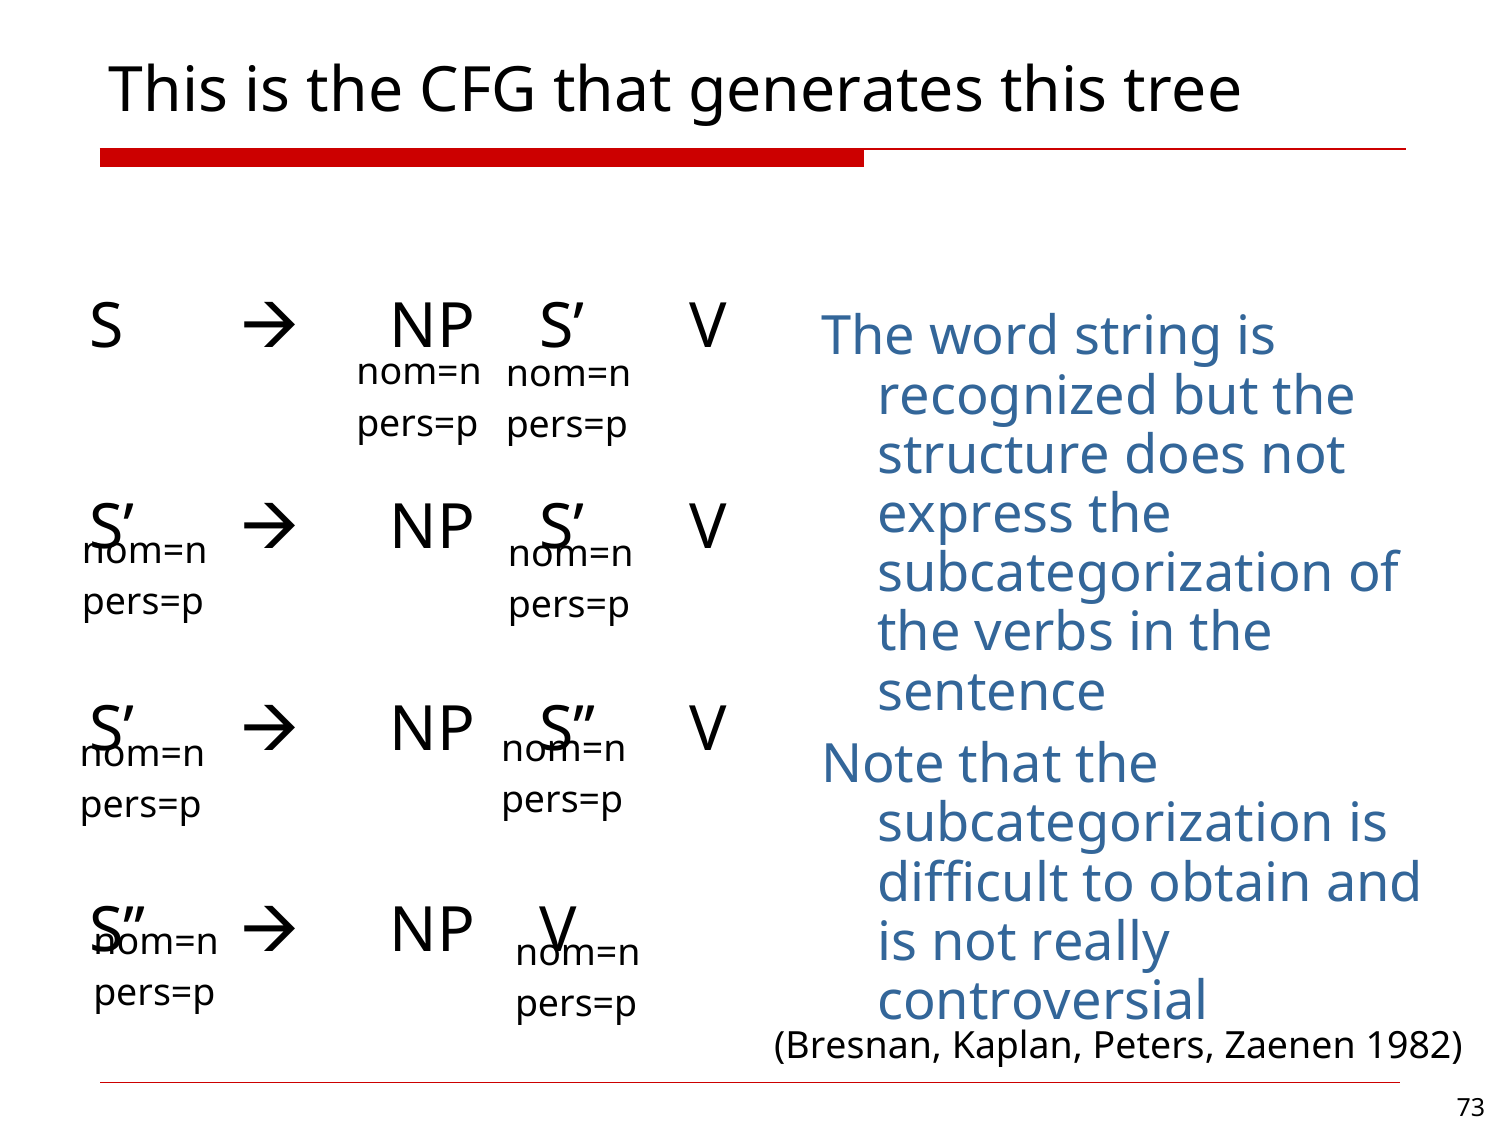

# This is the CFG that generates this tree
S			NP 	S’	V
S’		 	NP	S’	V
S’			NP	S’’	V
S’’		NP	V
The word string is recognized but the structure does not express the subcategorization of the verbs in the sentence
Note that the subcategorization is difficult to obtain and is not really controversial
nom=n
pers=p
nom=n
pers=p
nom=n
pers=p
nom=n
pers=p
nom=n
pers=p
nom=n
pers=p
nom=n
pers=p
nom=n
pers=p
(Bresnan, Kaplan, Peters, Zaenen 1982)
73